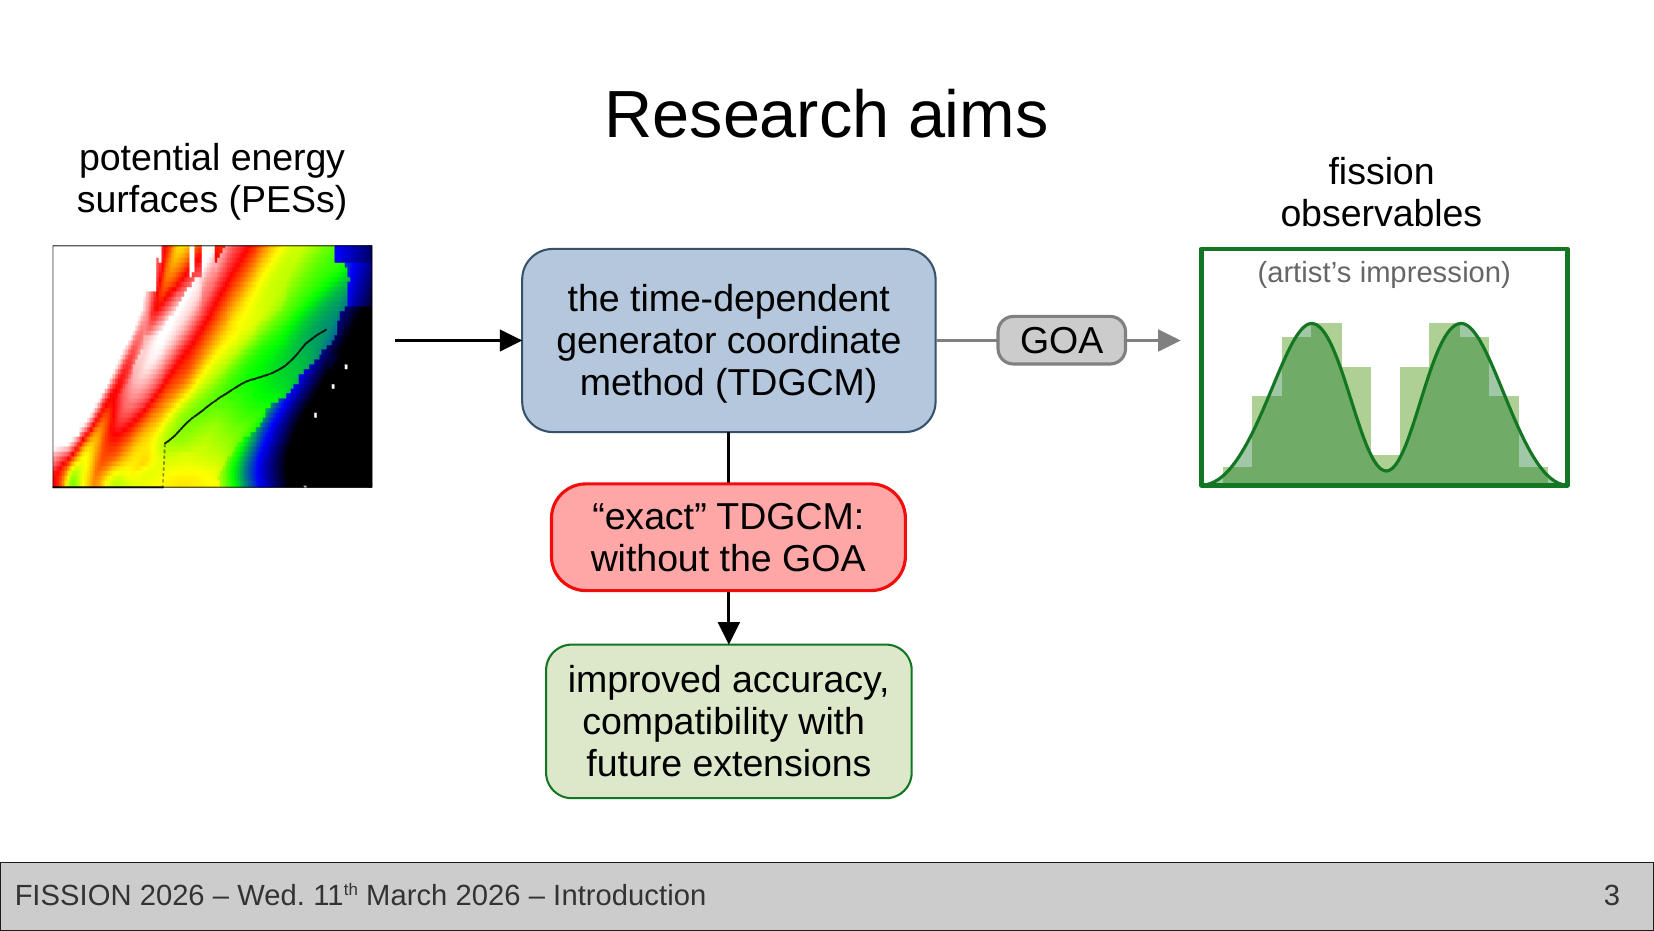

# Research aims
potential energy
surfaces (PESs)
fission observables
(artist’s impression)
the time-dependent generator coordinate method (TDGCM)
GOA
“exact” TDGCM: without the GOA
improved accuracy,
compatibility with
future extensions
FISSION 2026 – Wed. 11th March 2026 – Introduction